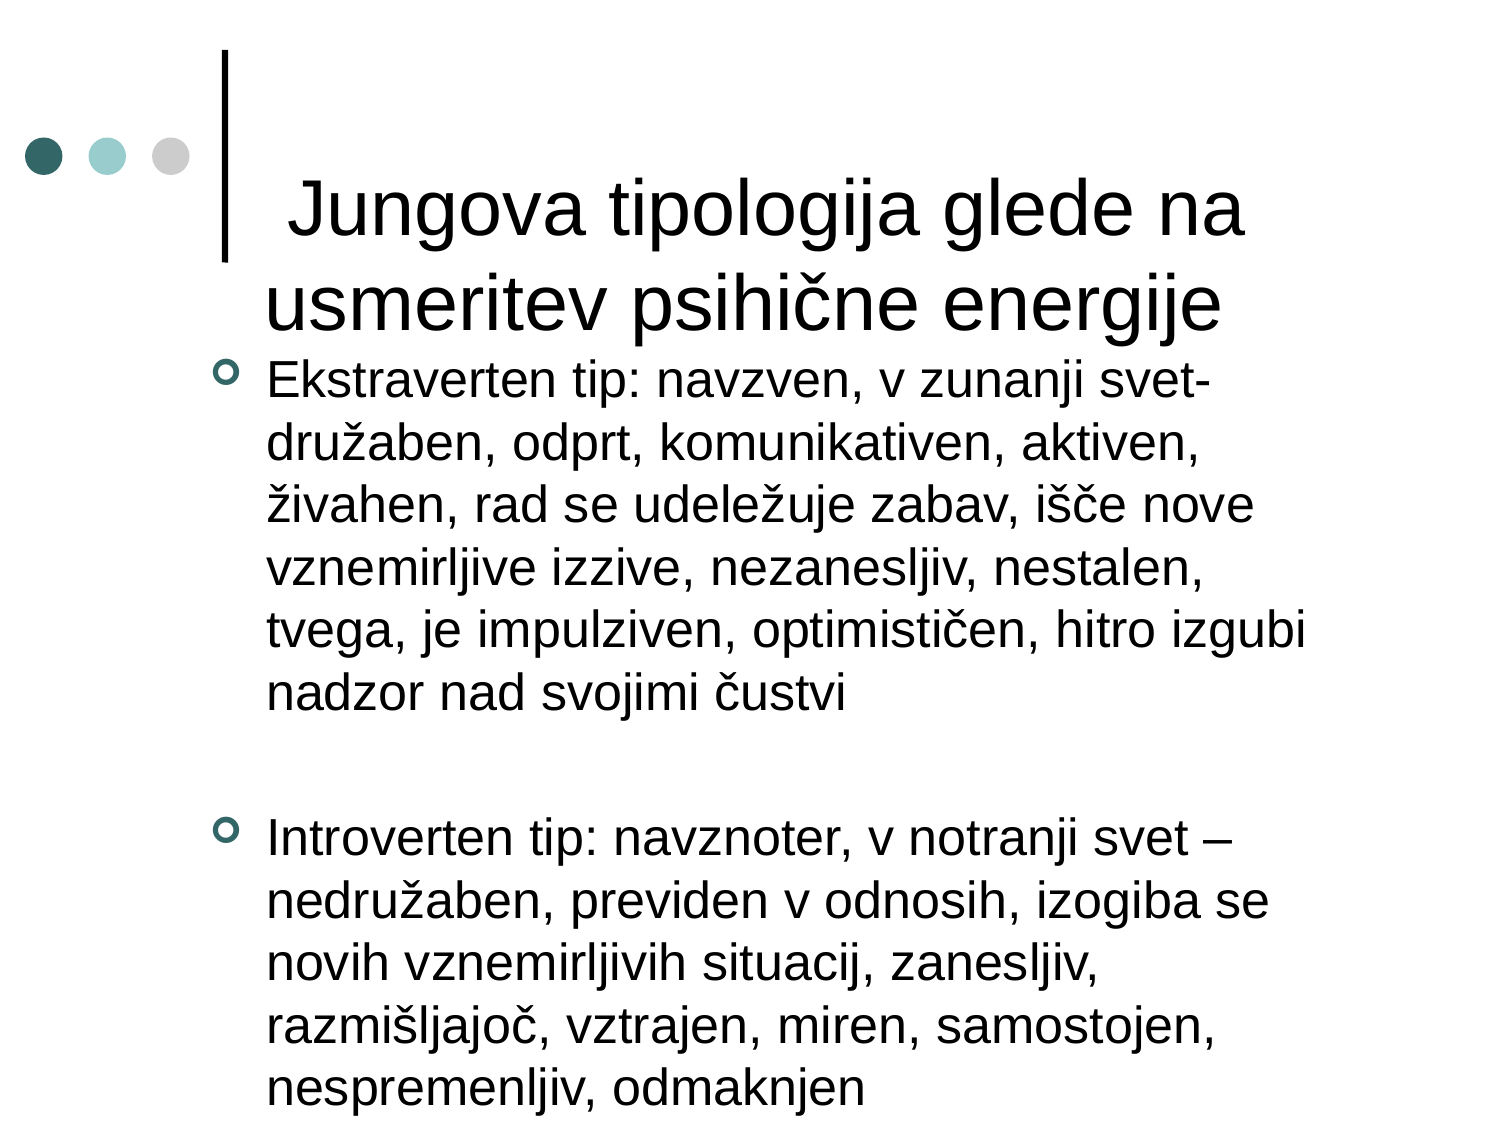

# Jungova tipologija glede na usmeritev psihične energije
Ekstraverten tip: navzven, v zunanji svet- družaben, odprt, komunikativen, aktiven, živahen, rad se udeležuje zabav, išče nove vznemirljive izzive, nezanesljiv, nestalen, tvega, je impulziven, optimističen, hitro izgubi nadzor nad svojimi čustvi
Introverten tip: navznoter, v notranji svet – nedružaben, previden v odnosih, izogiba se novih vznemirljivih situacij, zanesljiv, razmišljajoč, vztrajen, miren, samostojen, nespremenljiv, odmaknjen